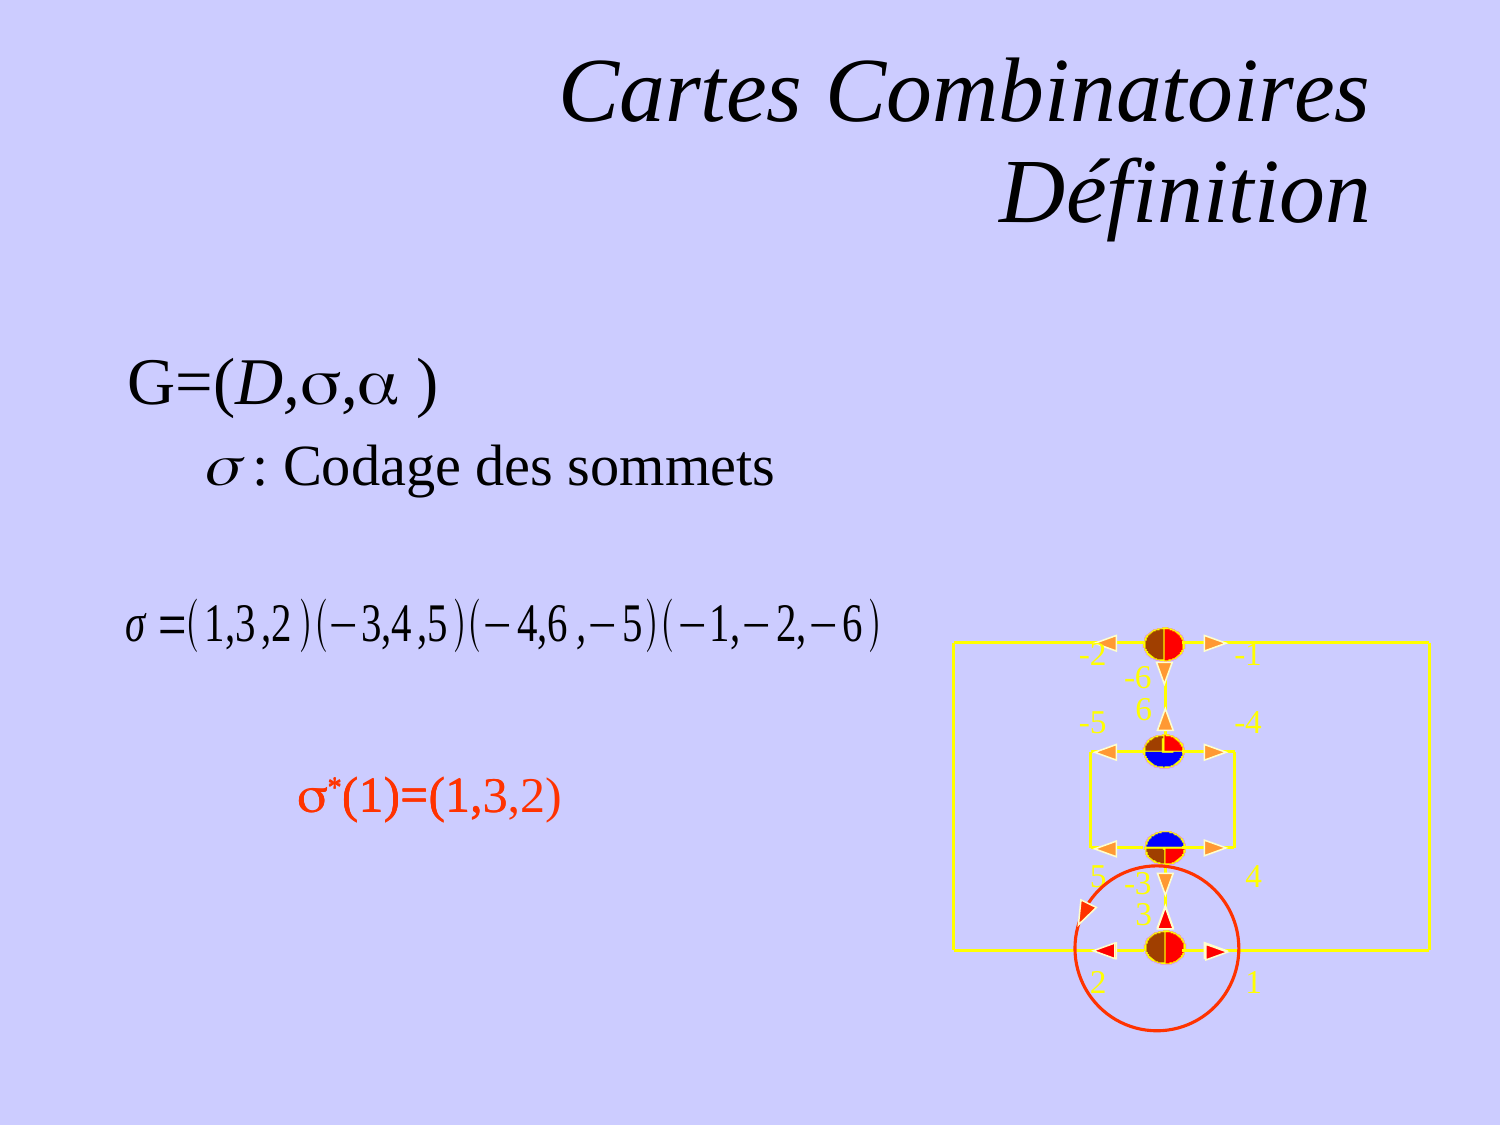

# Cartes Combinatoires Définition
G=(D,, )
 : Codage des sommets
-2
-1
-6
6
-5
-4
*(1)=(1,
*(1)=(1,3
*(1)=(1,3,2)
5
4
-3
3
2
1